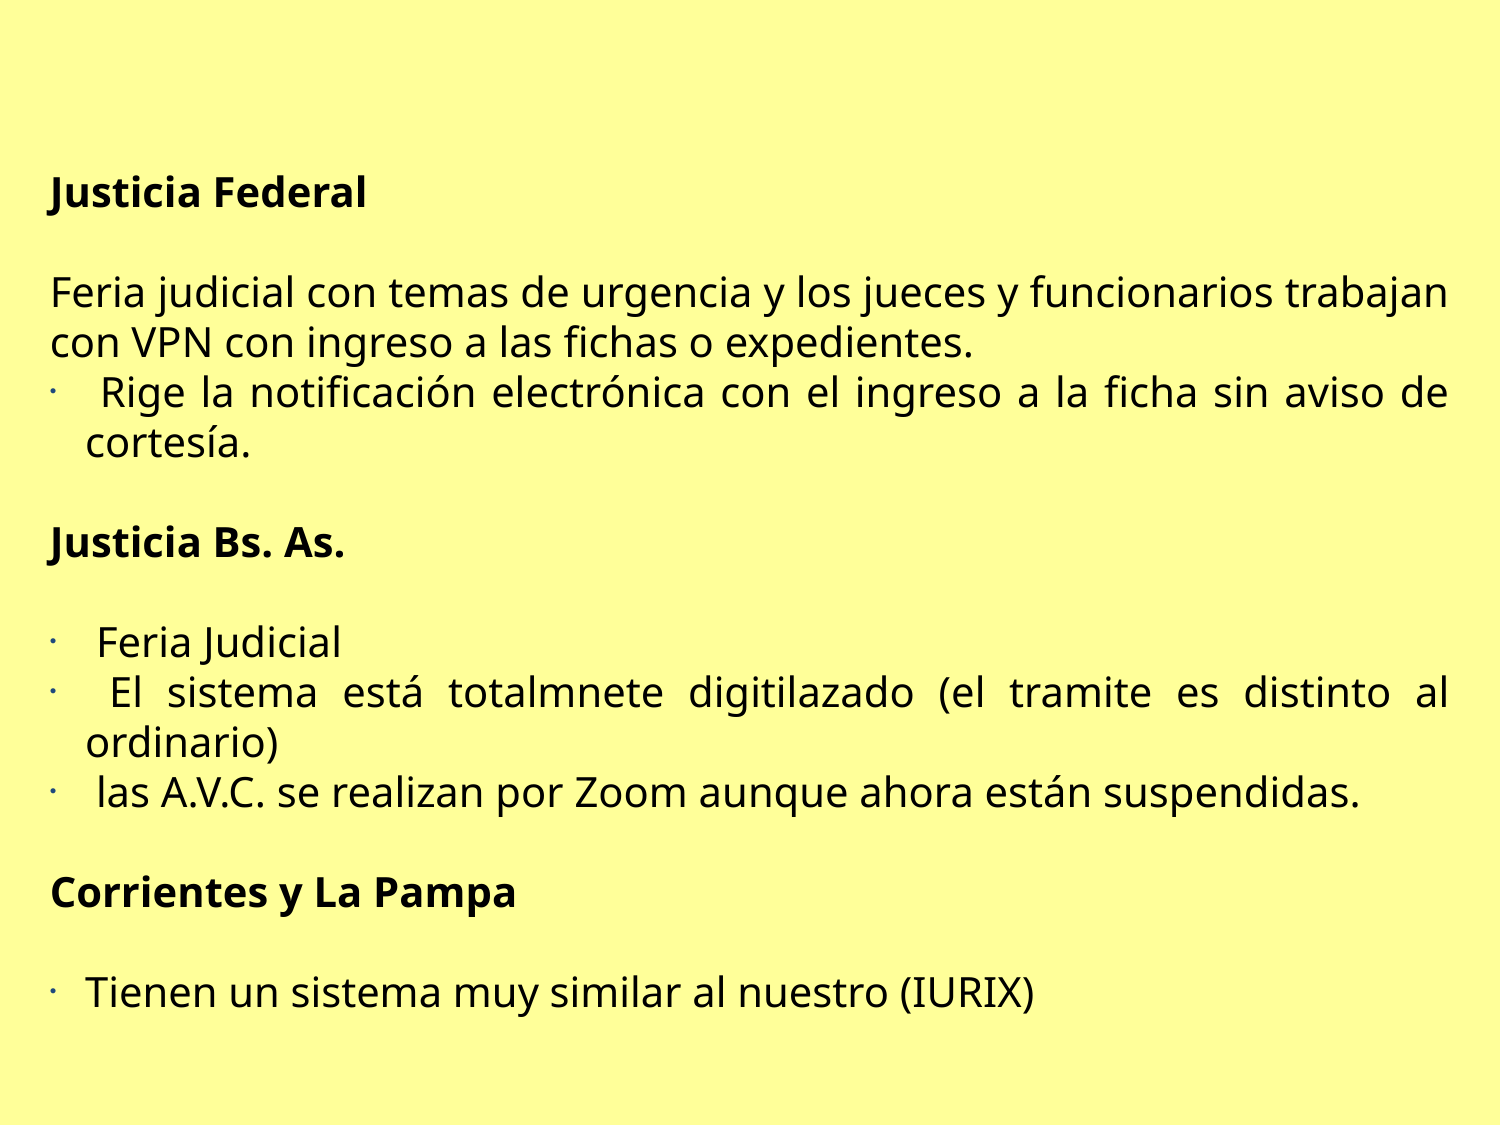

Justicia Federal
Feria judicial con temas de urgencia y los jueces y funcionarios trabajan con VPN con ingreso a las fichas o expedientes.
 Rige la notificación electrónica con el ingreso a la ficha sin aviso de cortesía.
Justicia Bs. As.
 Feria Judicial
 El sistema está totalmnete digitilazado (el tramite es distinto al ordinario)
 las A.V.C. se realizan por Zoom aunque ahora están suspendidas.
Corrientes y La Pampa
Tienen un sistema muy similar al nuestro (IURIX)